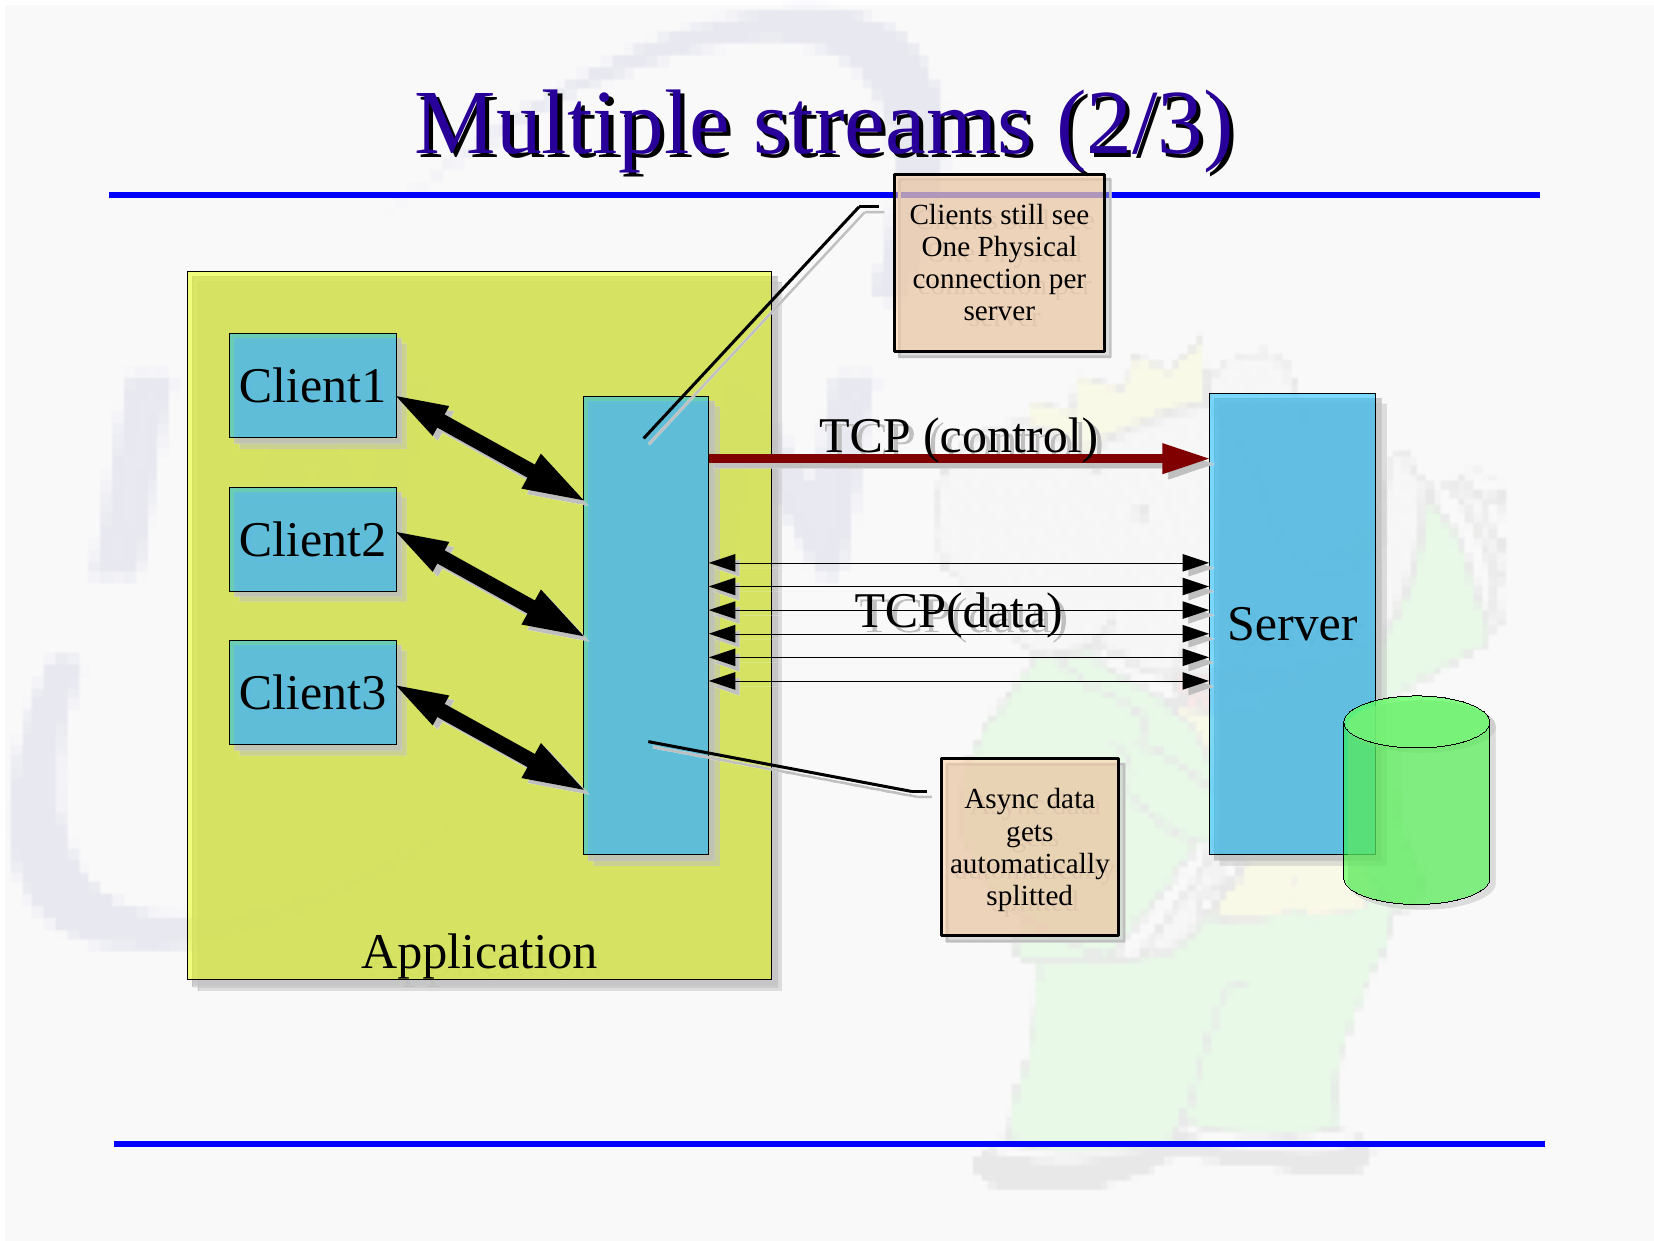

# Multiple streams (2/3)
Clients still see
One Physical connection per
server
Application
Client1
Server
TCP (control)
Client2
TCP(data)
Client3
Async data
gets
automatically
splitted